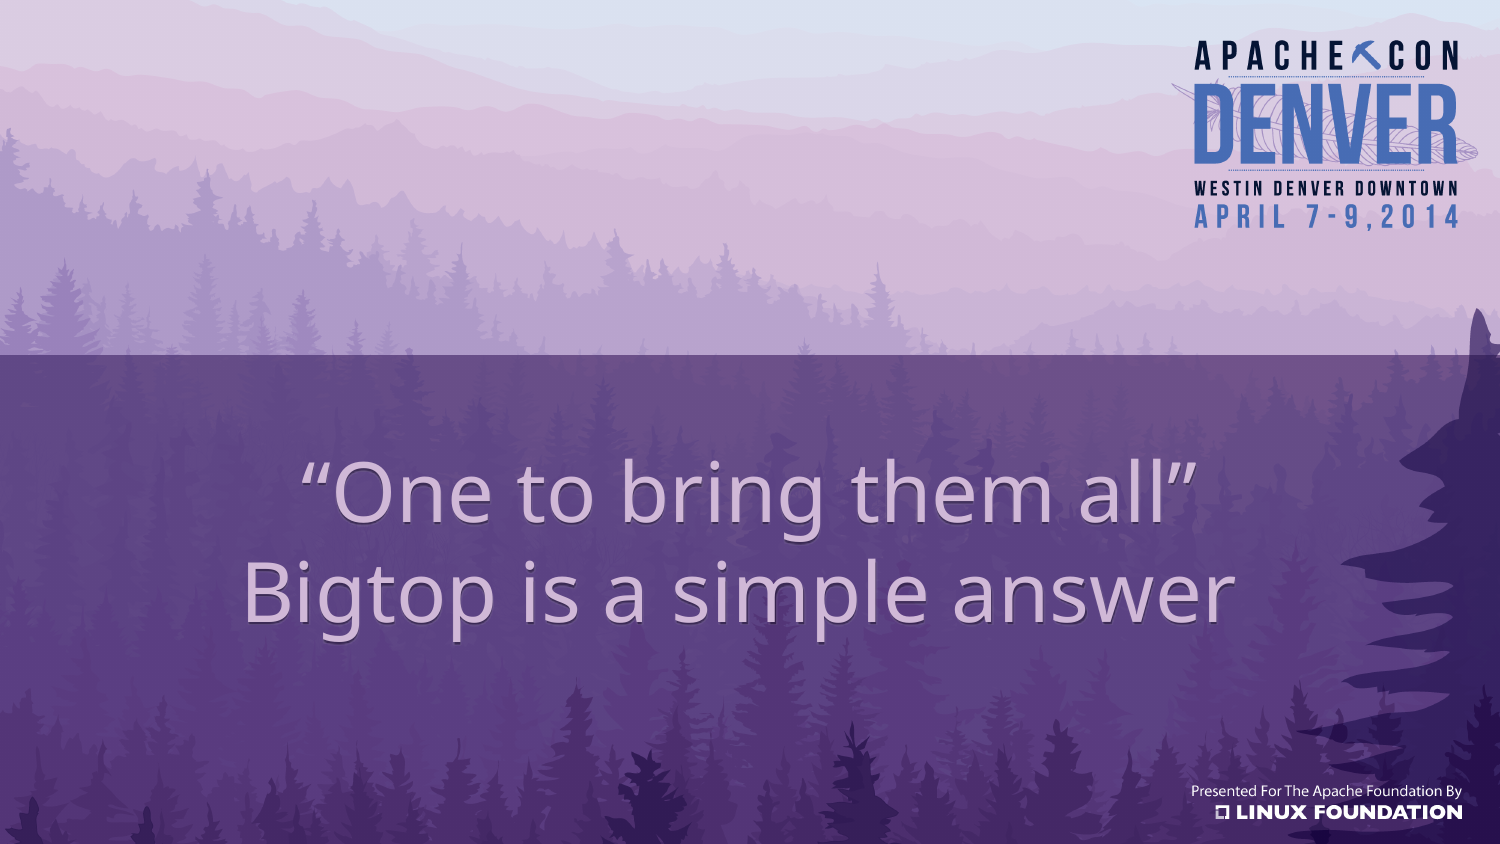

# “One to bring them all” Bigtop is a simple answer